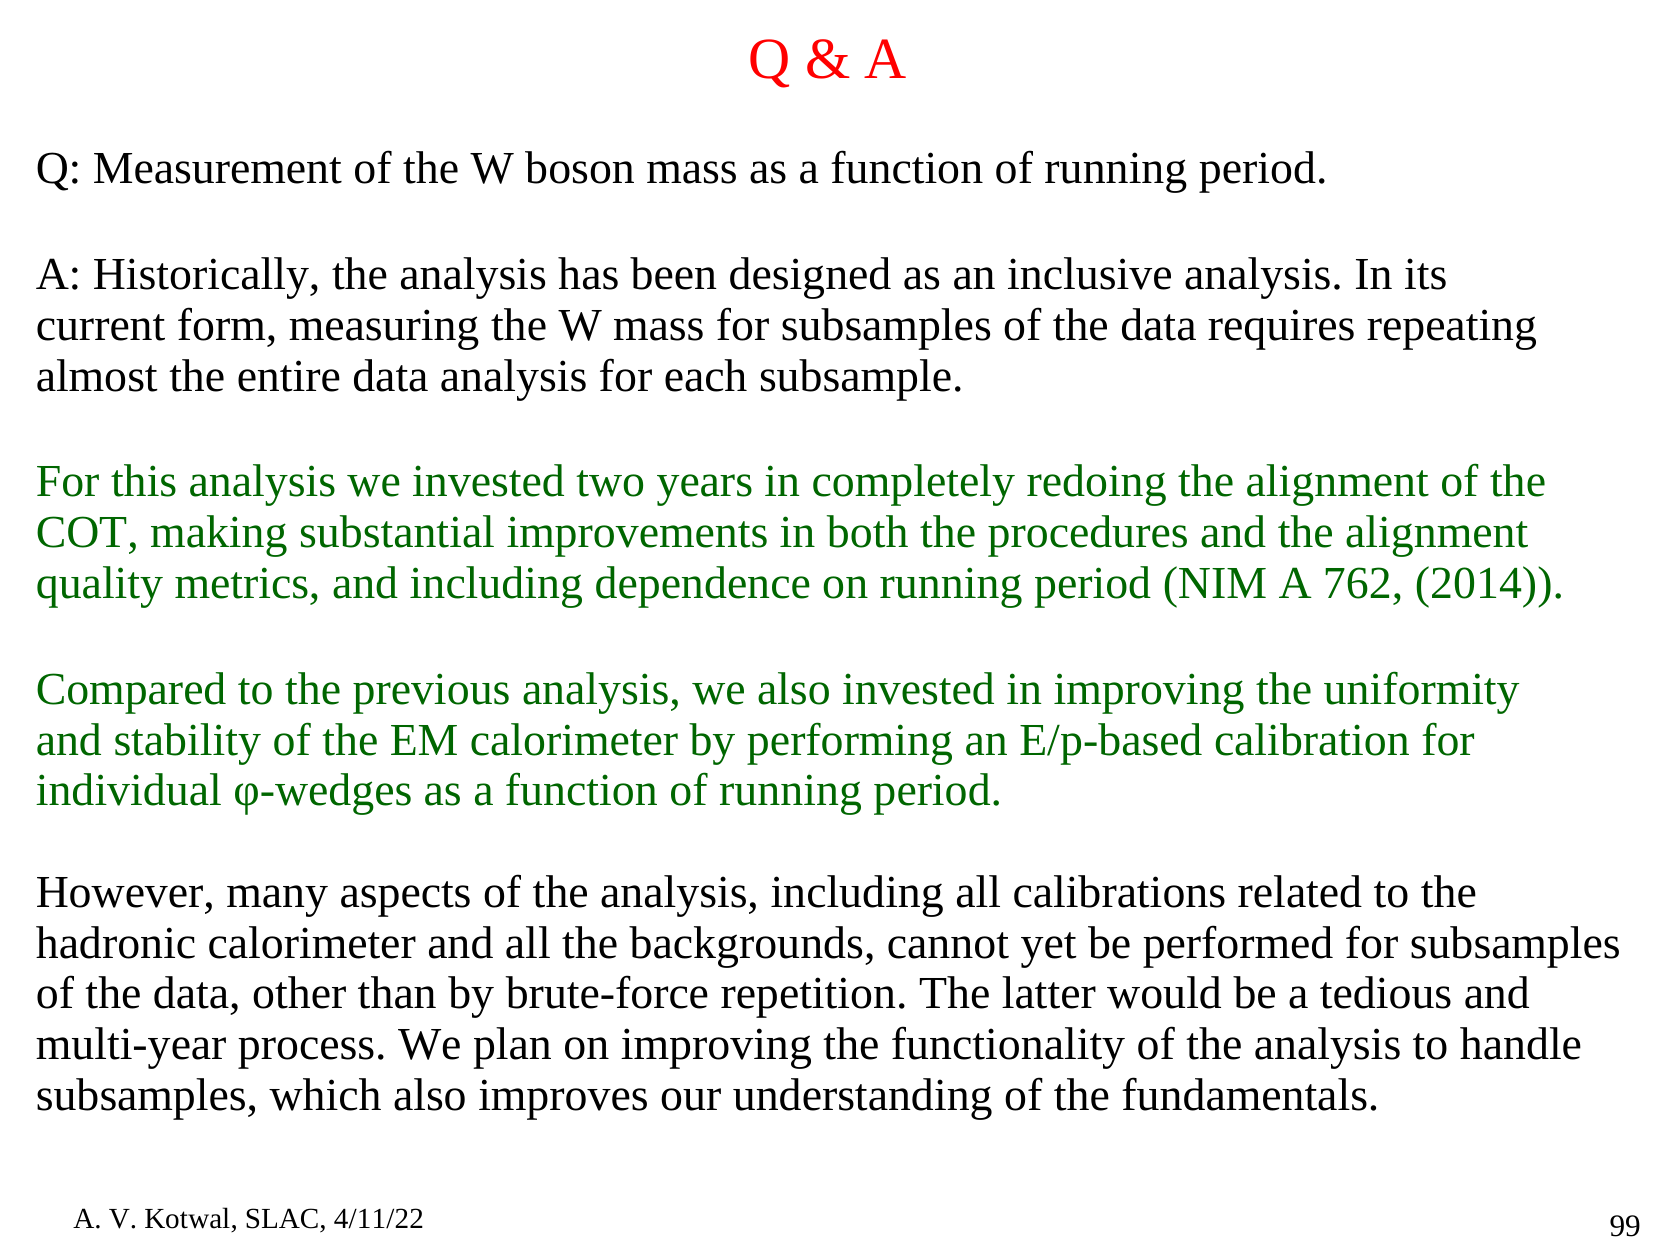

# Q & A
Q: Measurement of the W boson mass as a function of running period.
A: Historically, the analysis has been designed as an inclusive analysis. In its
current form, measuring the W mass for subsamples of the data requires repeating
almost the entire data analysis for each subsample.
For this analysis we invested two years in completely redoing the alignment of the
COT, making substantial improvements in both the procedures and the alignment
quality metrics, and including dependence on running period (NIM A 762, (2014)).
Compared to the previous analysis, we also invested in improving the uniformity
and stability of the EM calorimeter by performing an E/p-based calibration for
individual φ-wedges as a function of running period.
However, many aspects of the analysis, including all calibrations related to the
hadronic calorimeter and all the backgrounds, cannot yet be performed for subsamples
of the data, other than by brute-force repetition. The latter would be a tedious and
multi-year process. We plan on improving the functionality of the analysis to handle
subsamples, which also improves our understanding of the fundamentals.
A. V. Kotwal, SLAC, 4/11/22